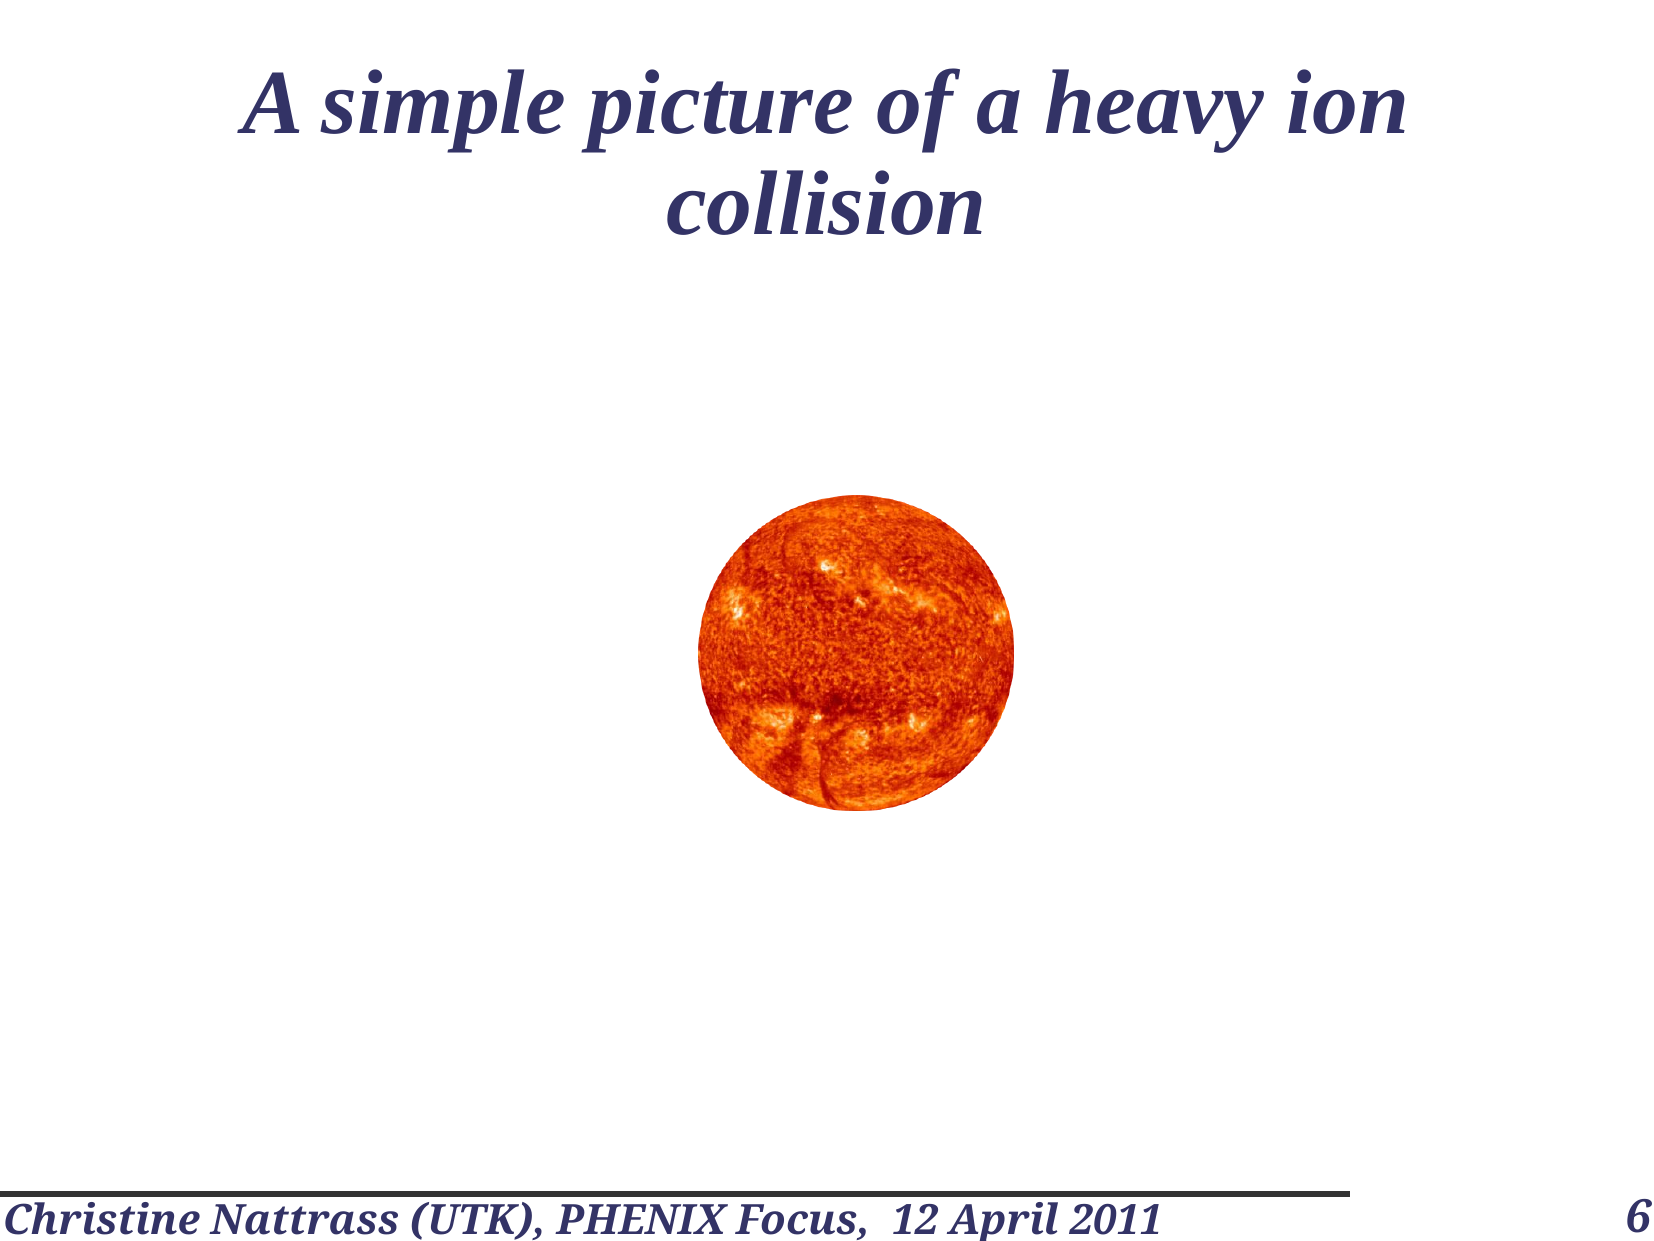

# A simple picture of a heavy ion collision